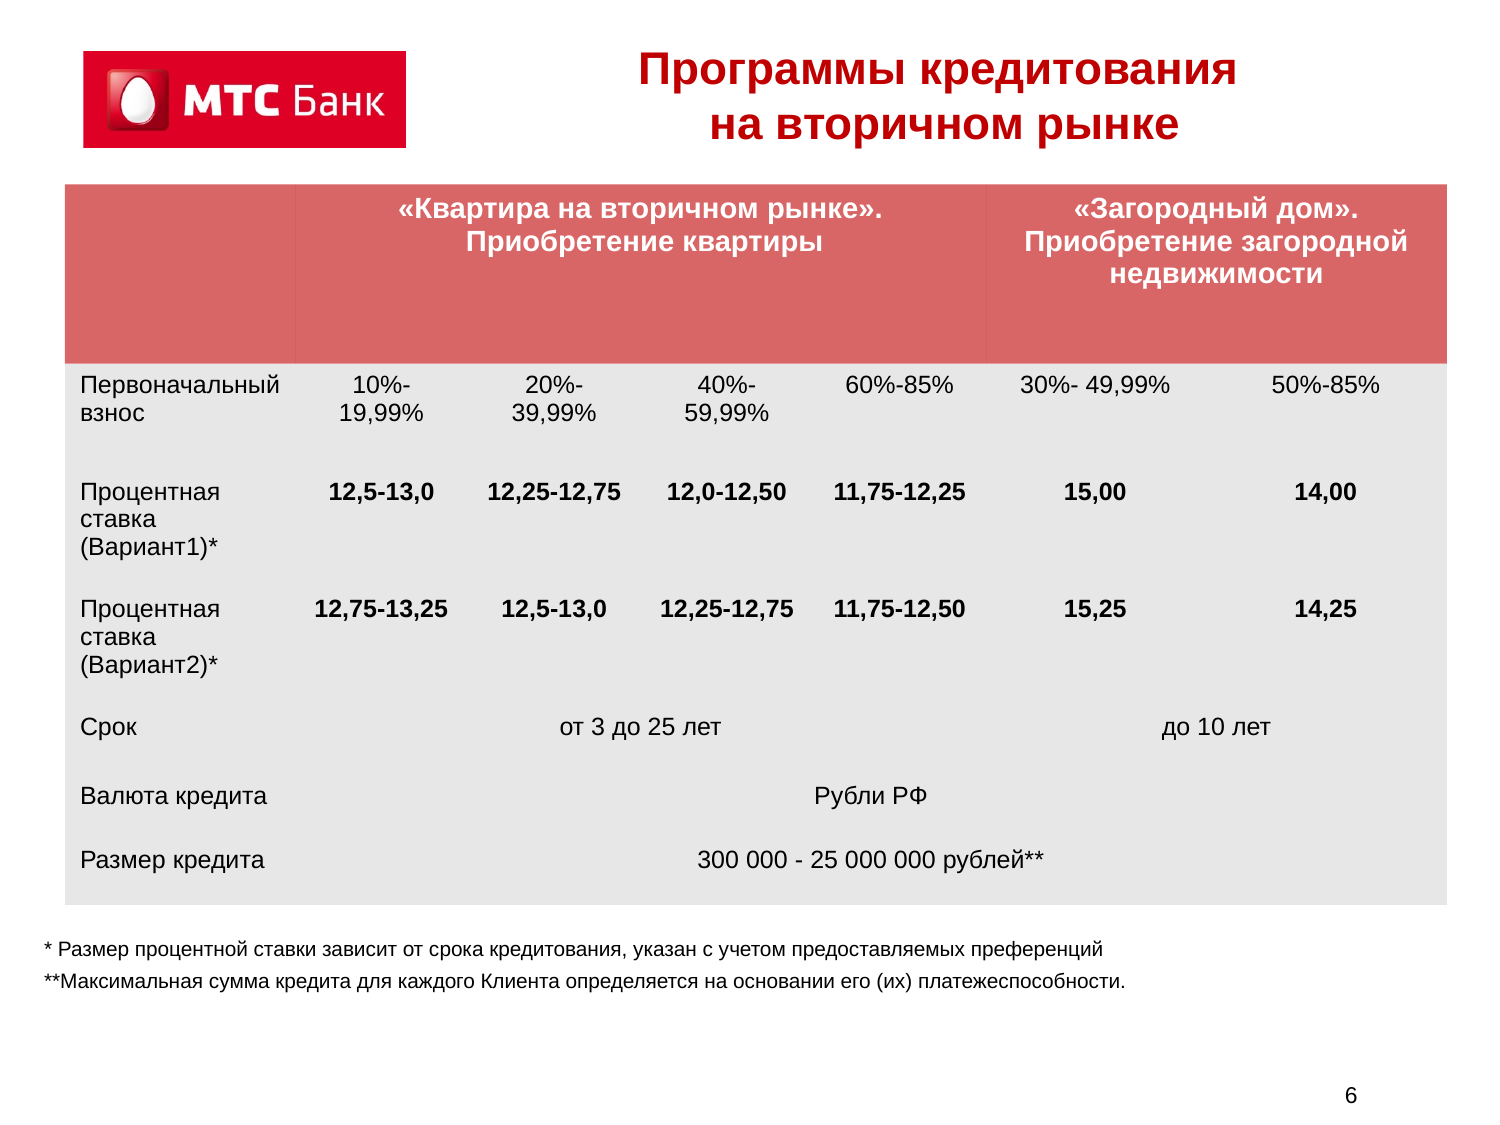

# Программы кредитования на вторичном рынке
| | «Квартира на вторичном рынке». Приобретение квартиры | | | | «Загородный дом». Приобретение загородной недвижимости | |
| --- | --- | --- | --- | --- | --- | --- |
| Первоначальный взнос | 10%-19,99% | 20%-39,99% | 40%-59,99% | 60%-85% | 30%- 49,99% | 50%-85% |
| Процентная ставка (Вариант1)\* | 12,5-13,0 | 12,25-12,75 | 12,0-12,50 | 11,75-12,25 | 15,00 | 14,00 |
| Процентная ставка (Вариант2)\* | 12,75-13,25 | 12,5-13,0 | 12,25-12,75 | 11,75-12,50 | 15,25 | 14,25 |
| Срок | от 3 до 25 лет | | | | до 10 лет | |
| Валюта кредита | Рубли РФ | | | | | |
| Размер кредита | 300 000 - 25 000 000 рублей\*\* | | | | | |
* Размер процентной ставки зависит от срока кредитования, указан с учетом предоставляемых преференций
**Максимальная сумма кредита для каждого Клиента определяется на основании его (их) платежеспособности.